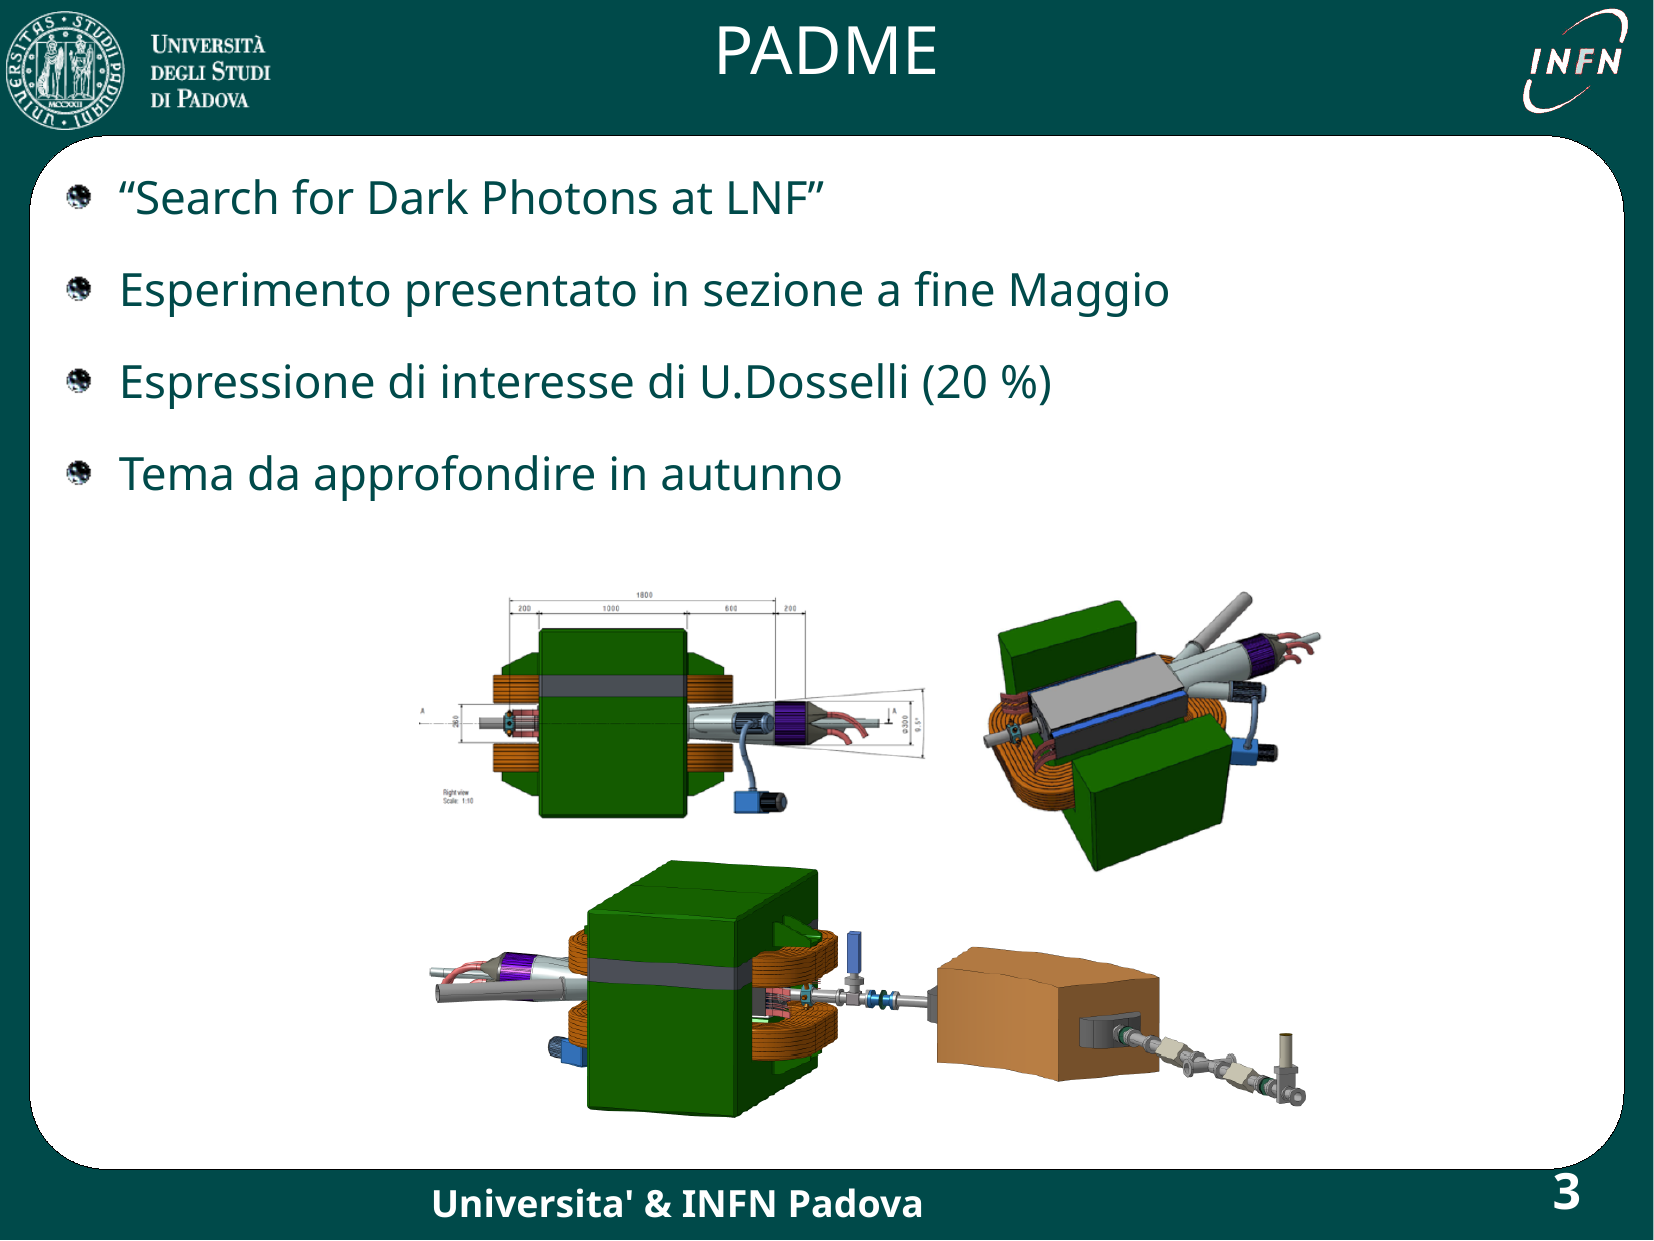

# PADME
“Search for Dark Photons at LNF”
Esperimento presentato in sezione a fine Maggio
Espressione di interesse di U.Dosselli (20 %)
Tema da approfondire in autunno